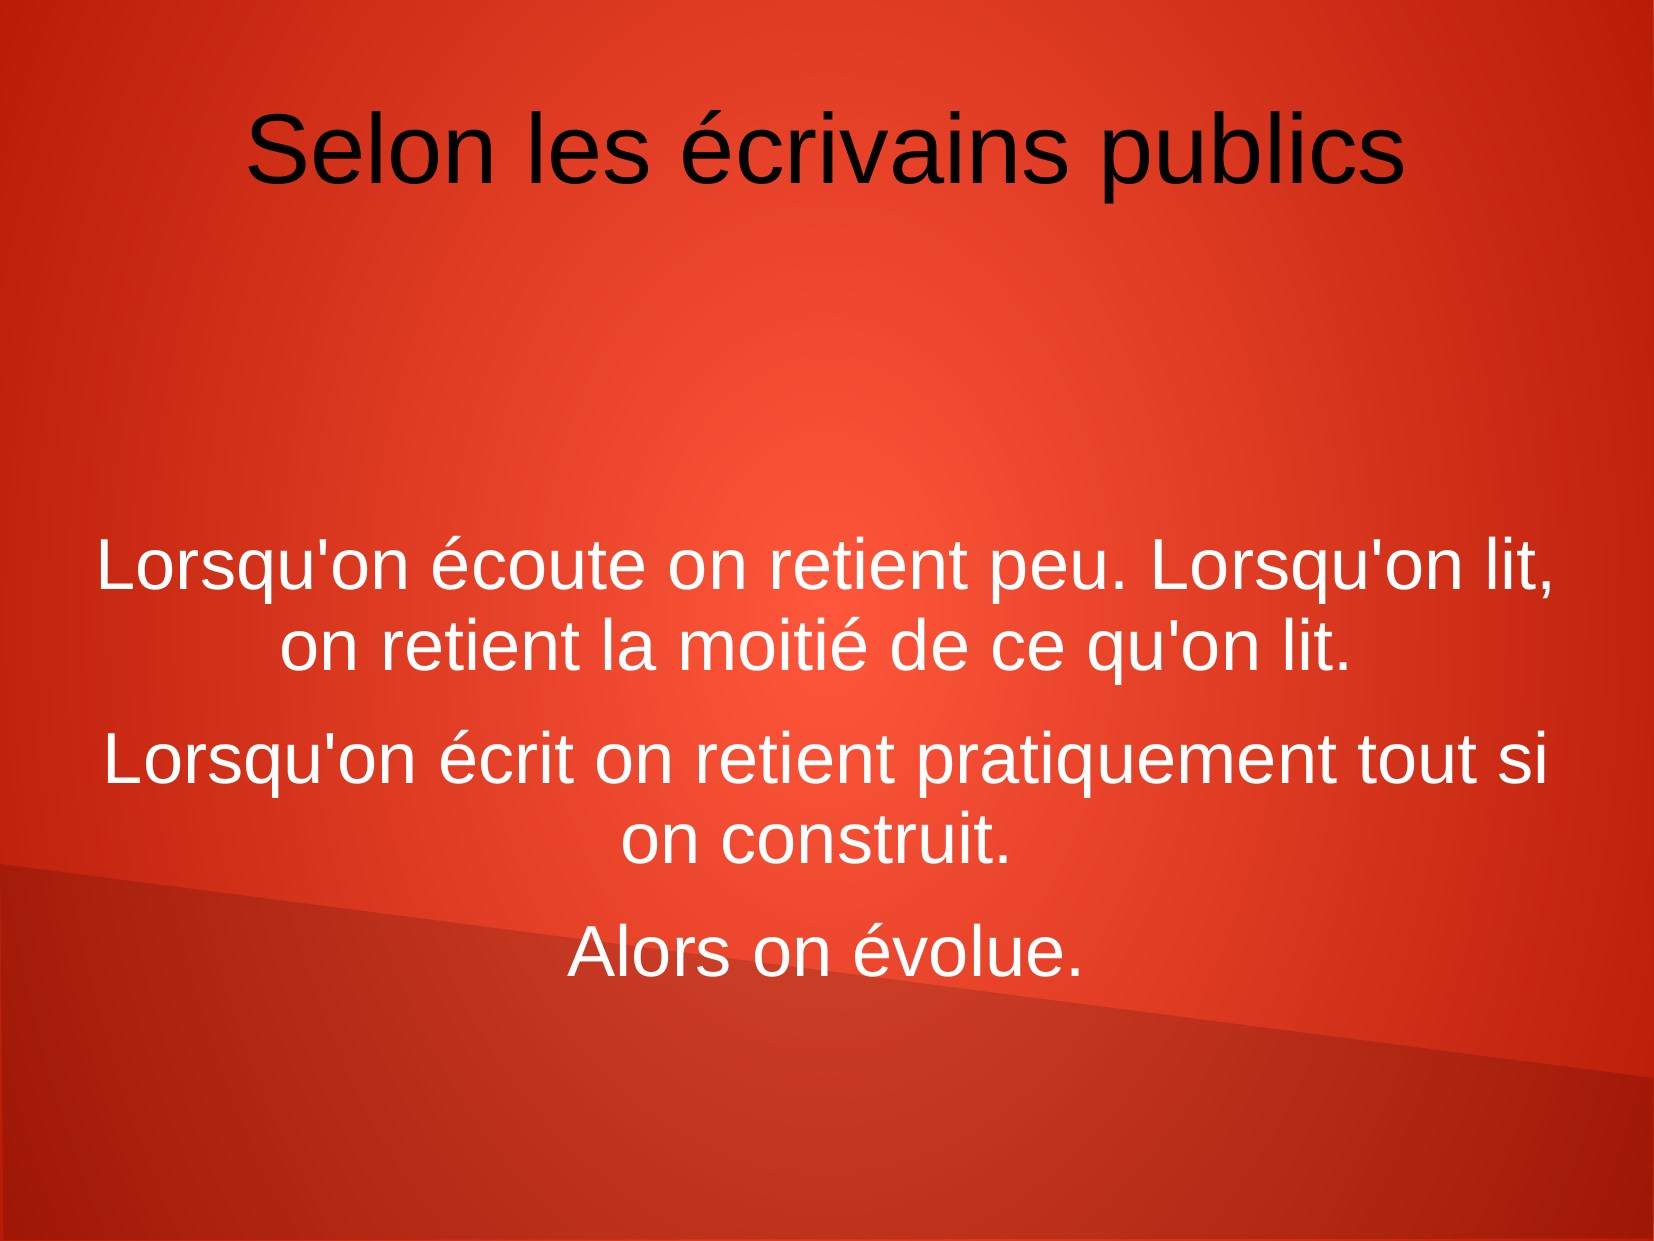

# Selon les écrivains publics
Lorsqu'on écoute on retient peu. Lorsqu'on lit, on retient la moitié de ce qu'on lit.
Lorsqu'on écrit on retient pratiquement tout si on construit.
Alors on évolue.